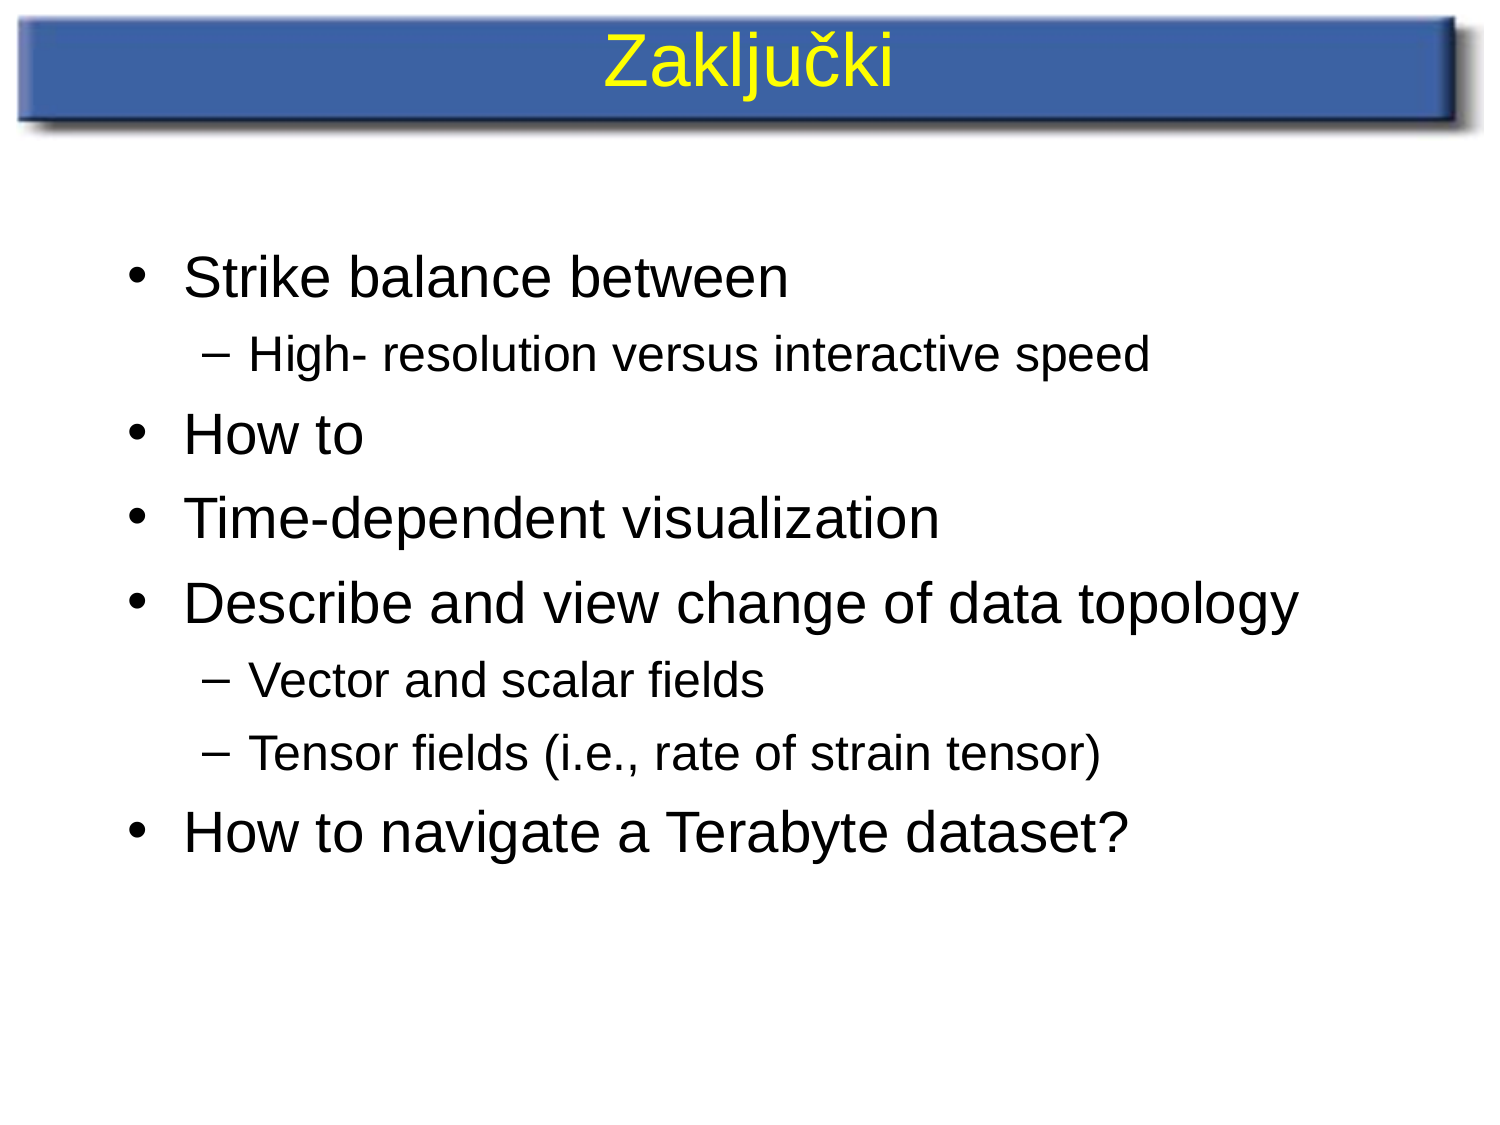

# Zaključki
Strike balance between
High- resolution versus interactive speed
How to
Time-dependent visualization
Describe and view change of data topology
Vector and scalar fields
Tensor fields (i.e., rate of strain tensor)
How to navigate a Terabyte dataset?